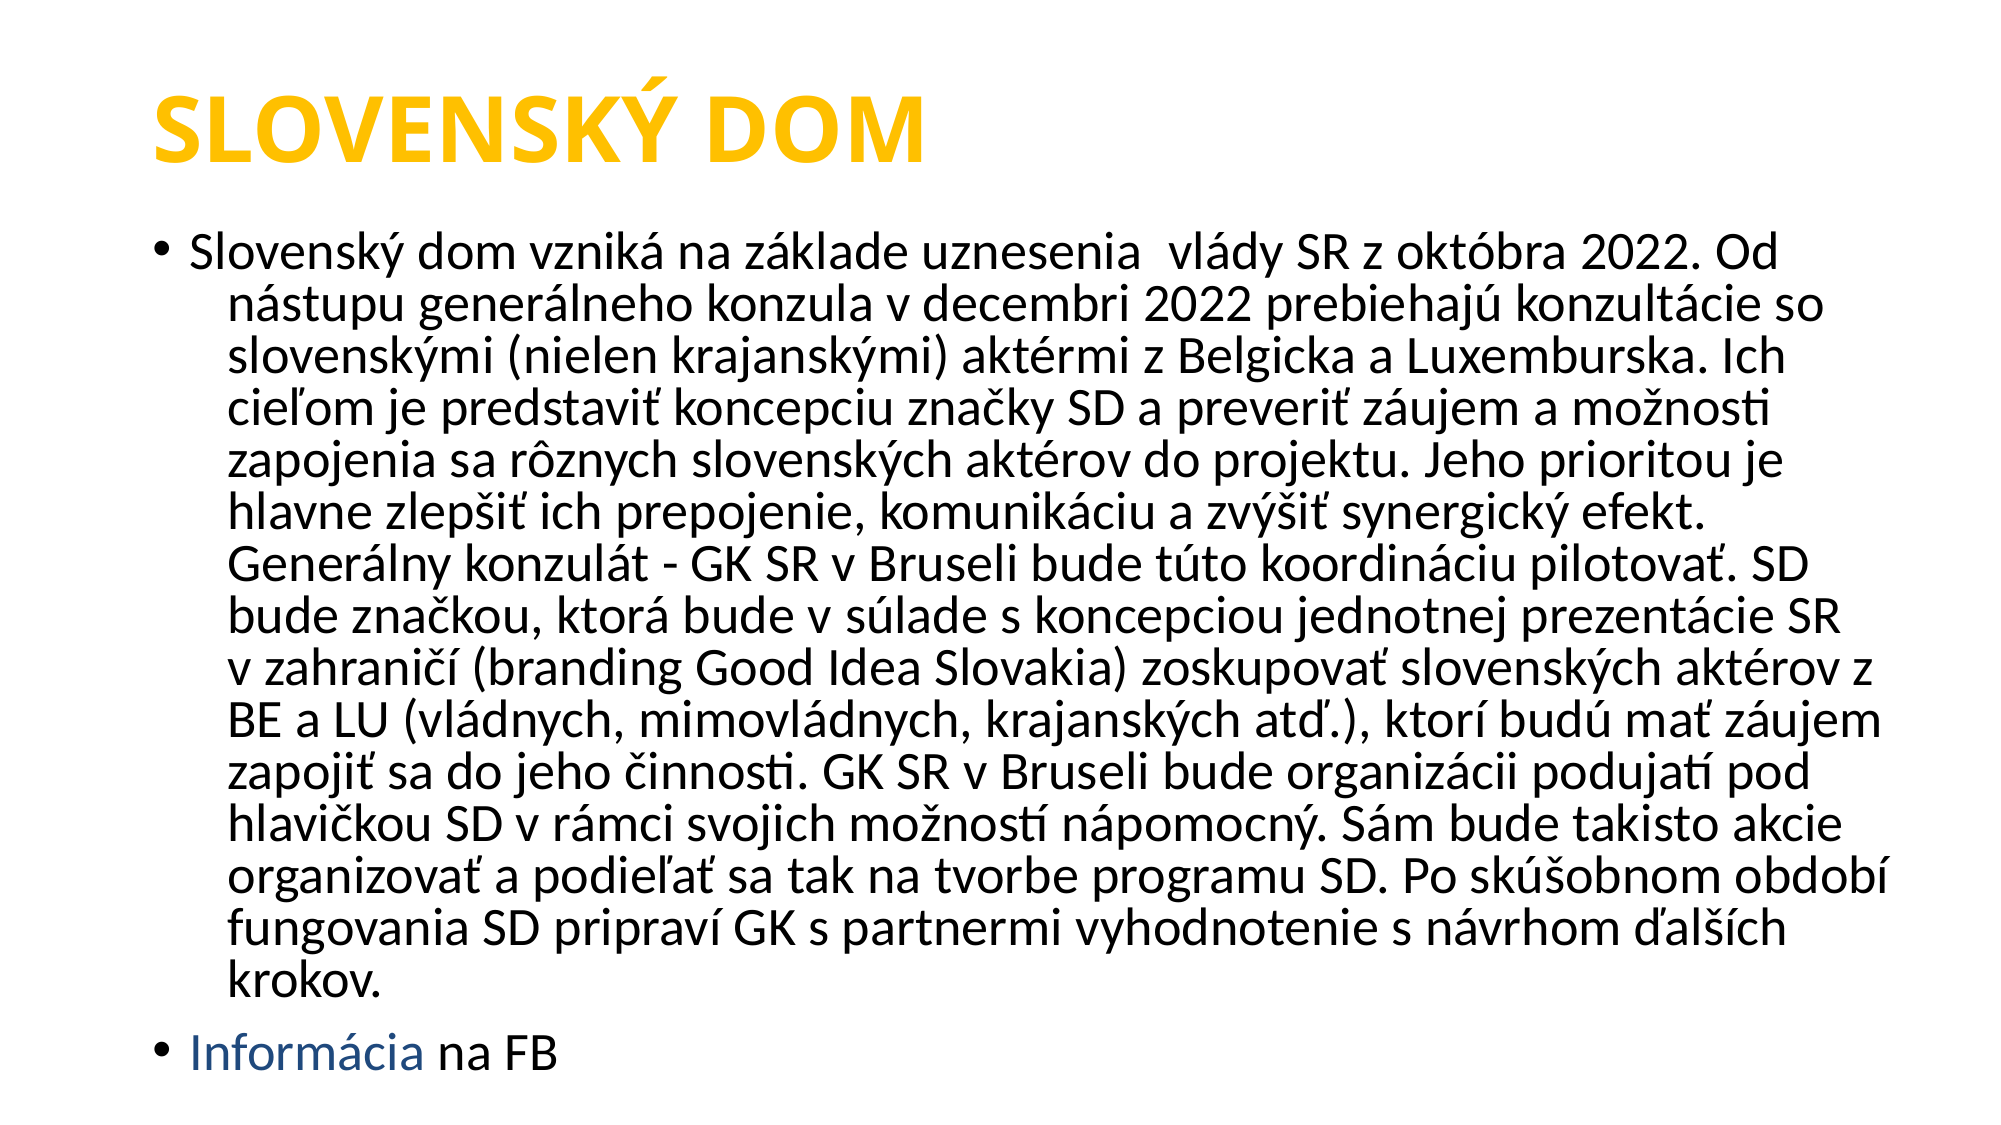

# SLOVENSKÝ DOM
Slovenský dom vzniká na základe uznesenia  vlády SR z októbra 2022. Od nástupu generálneho konzula v decembri 2022 prebiehajú konzultácie so slovenskými (nielen krajanskými) aktérmi z Belgicka a Luxemburska. Ich cieľom je predstaviť koncepciu značky SD a preveriť záujem a možnosti zapojenia sa rôznych slovenských aktérov do projektu. Jeho prioritou je hlavne zlepšiť ich prepojenie, komunikáciu a zvýšiť synergický efekt. Generálny konzulát - GK SR v Bruseli bude túto koordináciu pilotovať. SD bude značkou, ktorá bude v súlade s koncepciou jednotnej prezentácie SR v zahraničí (branding Good Idea Slovakia) zoskupovať slovenských aktérov z BE a LU (vládnych, mimovládnych, krajanských atď.), ktorí budú mať záujem zapojiť sa do jeho činnosti. GK SR v Bruseli bude organizácii podujatí pod hlavičkou SD v rámci svojich možností nápomocný. Sám bude takisto akcie organizovať a podieľať sa tak na tvorbe programu SD. Po skúšobnom období fungovania SD pripraví GK s partnermi vyhodnotenie s návrhom ďalších krokov.
Informácia na FB